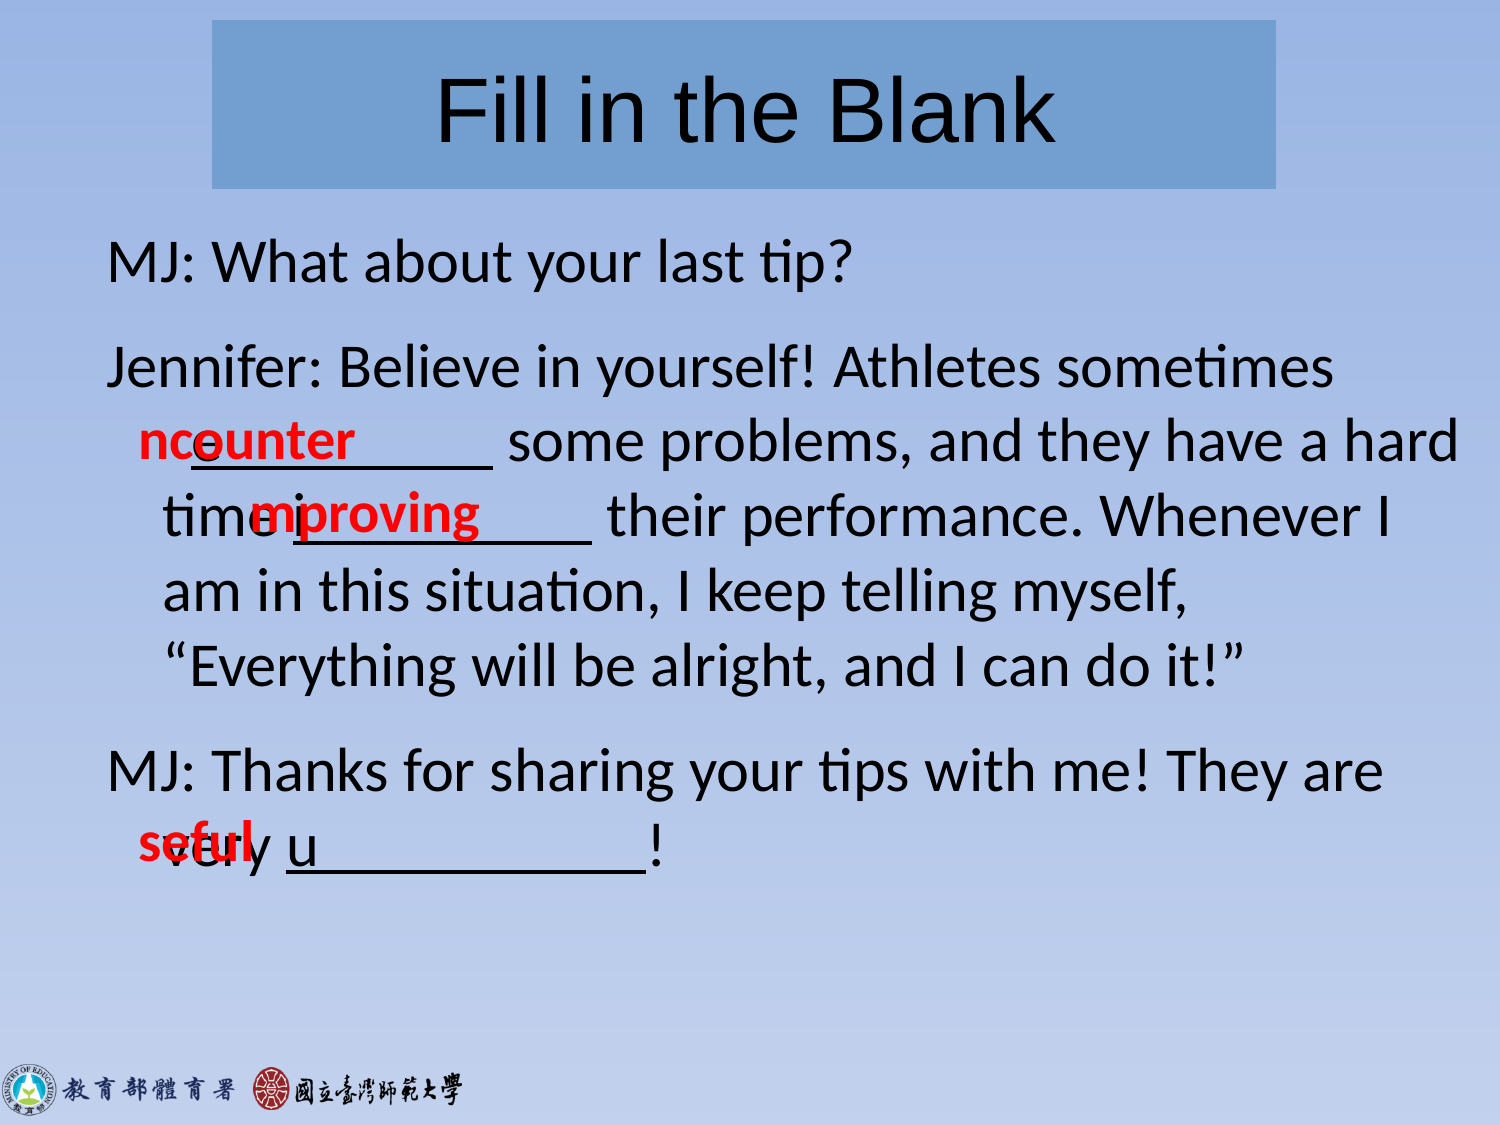

Fill in the Blank
| |
| --- |
# MJ: What about your last tip?
Jennifer: Believe in yourself! Athletes sometimes e some problems, and they have a hard time i their performance. Whenever I am in this situation, I keep telling myself, “Everything will be alright, and I can do it!”
MJ: Thanks for sharing your tips with me! They are very u !
ncounter
mproving
seful